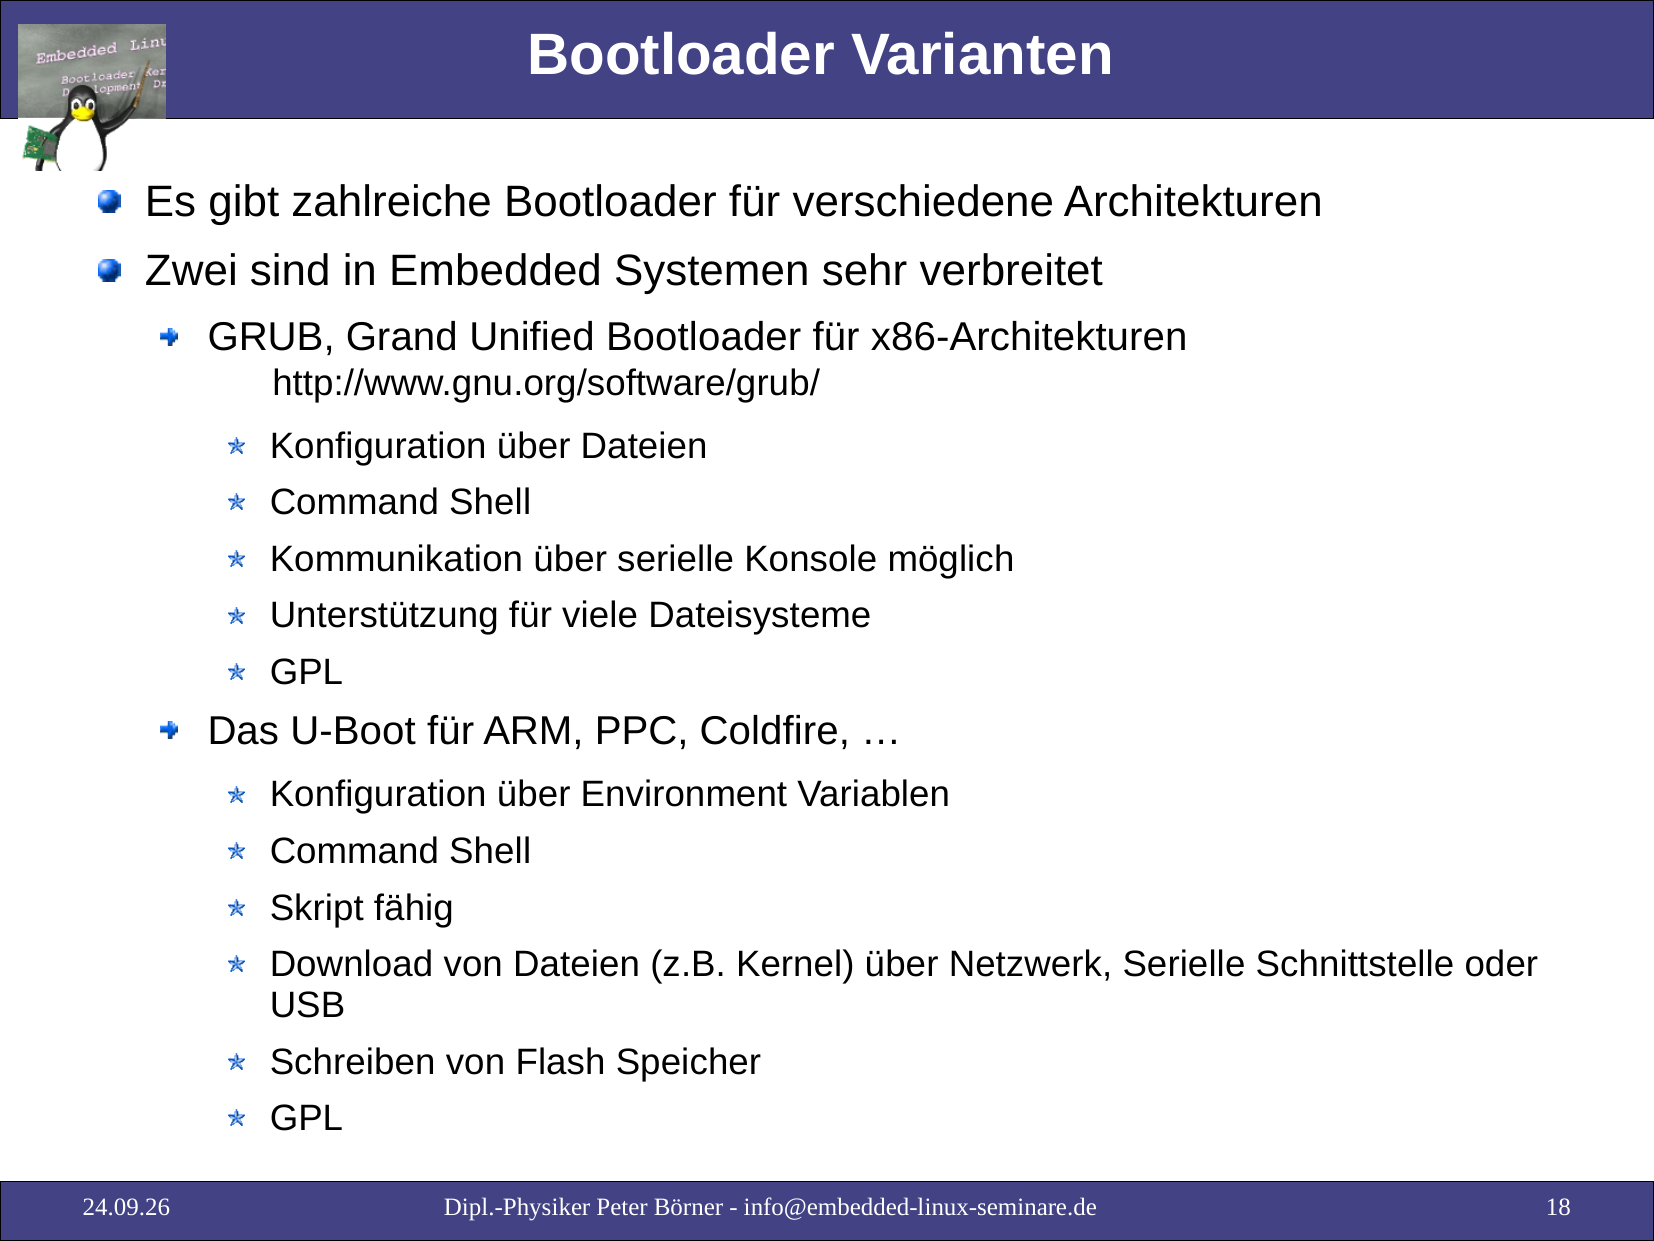

# Bootloader Varianten
Es gibt zahlreiche Bootloader für verschiedene Architekturen
Zwei sind in Embedded Systemen sehr verbreitet
GRUB, Grand Unified Bootloader für x86-Architekturen
	http://www.gnu.org/software/grub/
Konfiguration über Dateien
Command Shell
Kommunikation über serielle Konsole möglich
Unterstützung für viele Dateisysteme
GPL
Das U-Boot für ARM, PPC, Coldfire, …
Konfiguration über Environment Variablen
Command Shell
Skript fähig
Download von Dateien (z.B. Kernel) über Netzwerk, Serielle Schnittstelle oder USB
Schreiben von Flash Speicher
GPL
 Dipl.-Physiker Peter Börner - info@embedded-linux-seminare.de
18